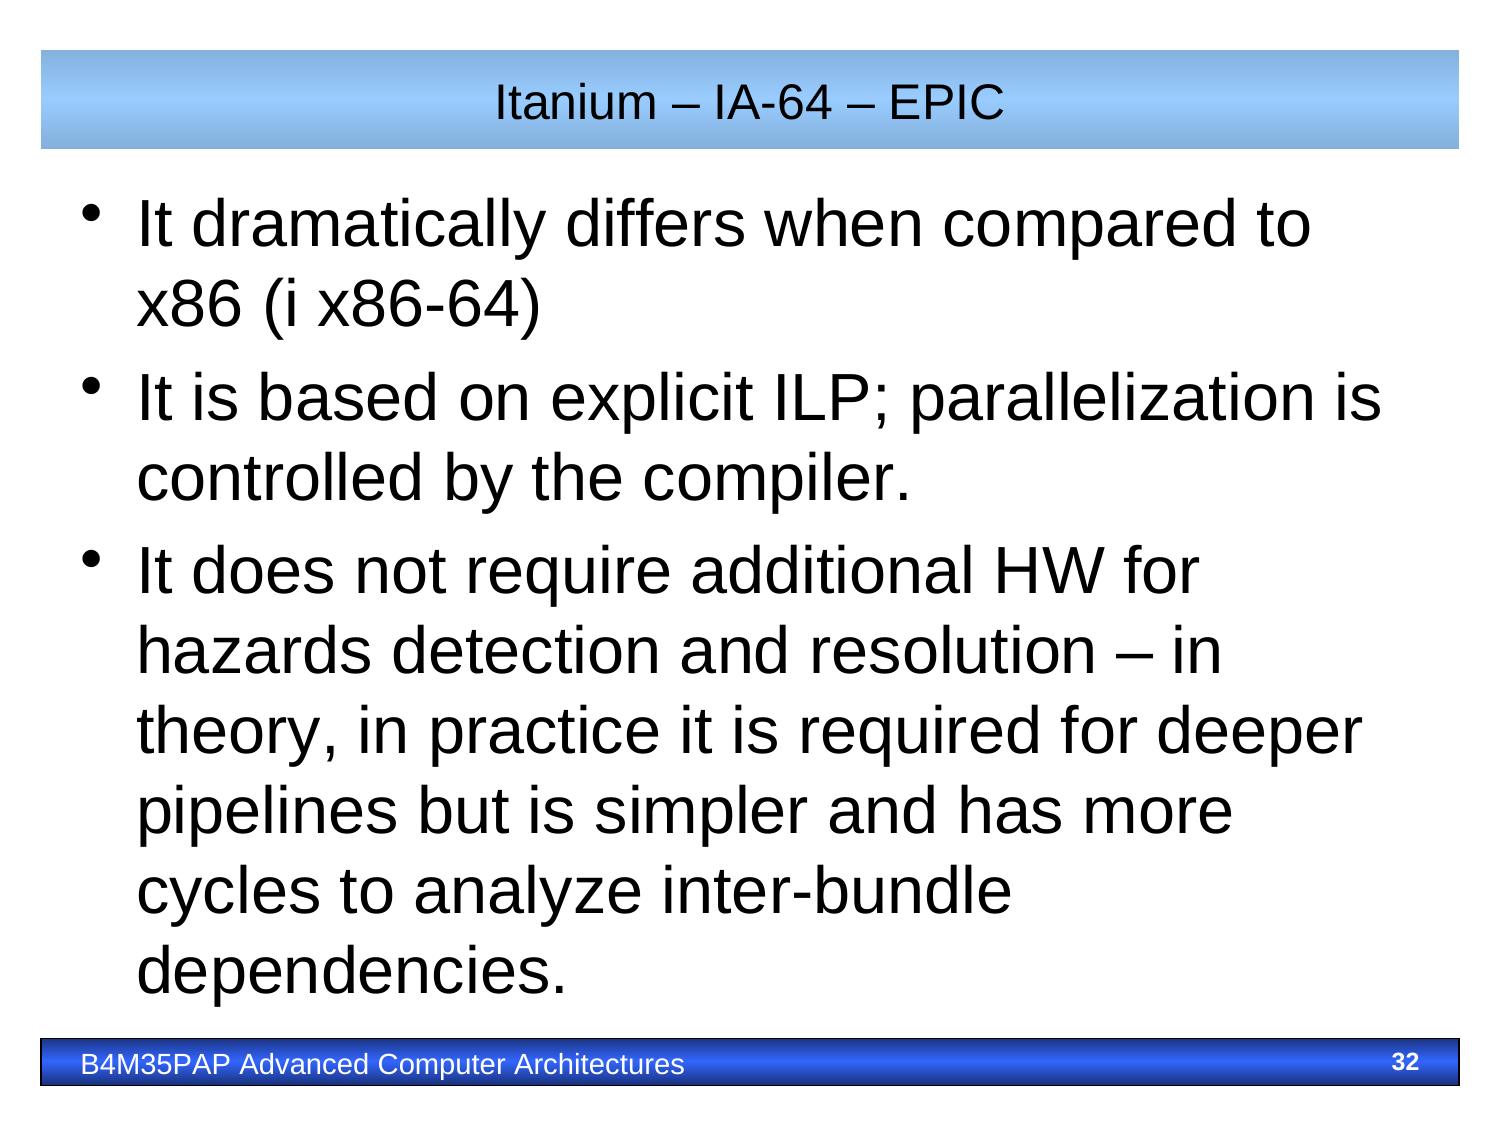

# Itanium – IA-64 – EPIC
It dramatically differs when compared to x86 (i x86-64)
It is based on explicit ILP; parallelization is controlled by the compiler.
It does not require additional HW for hazards detection and resolution – in theory, in practice it is required for deeper pipelines but is simpler and has more cycles to analyze inter-bundle dependencies.